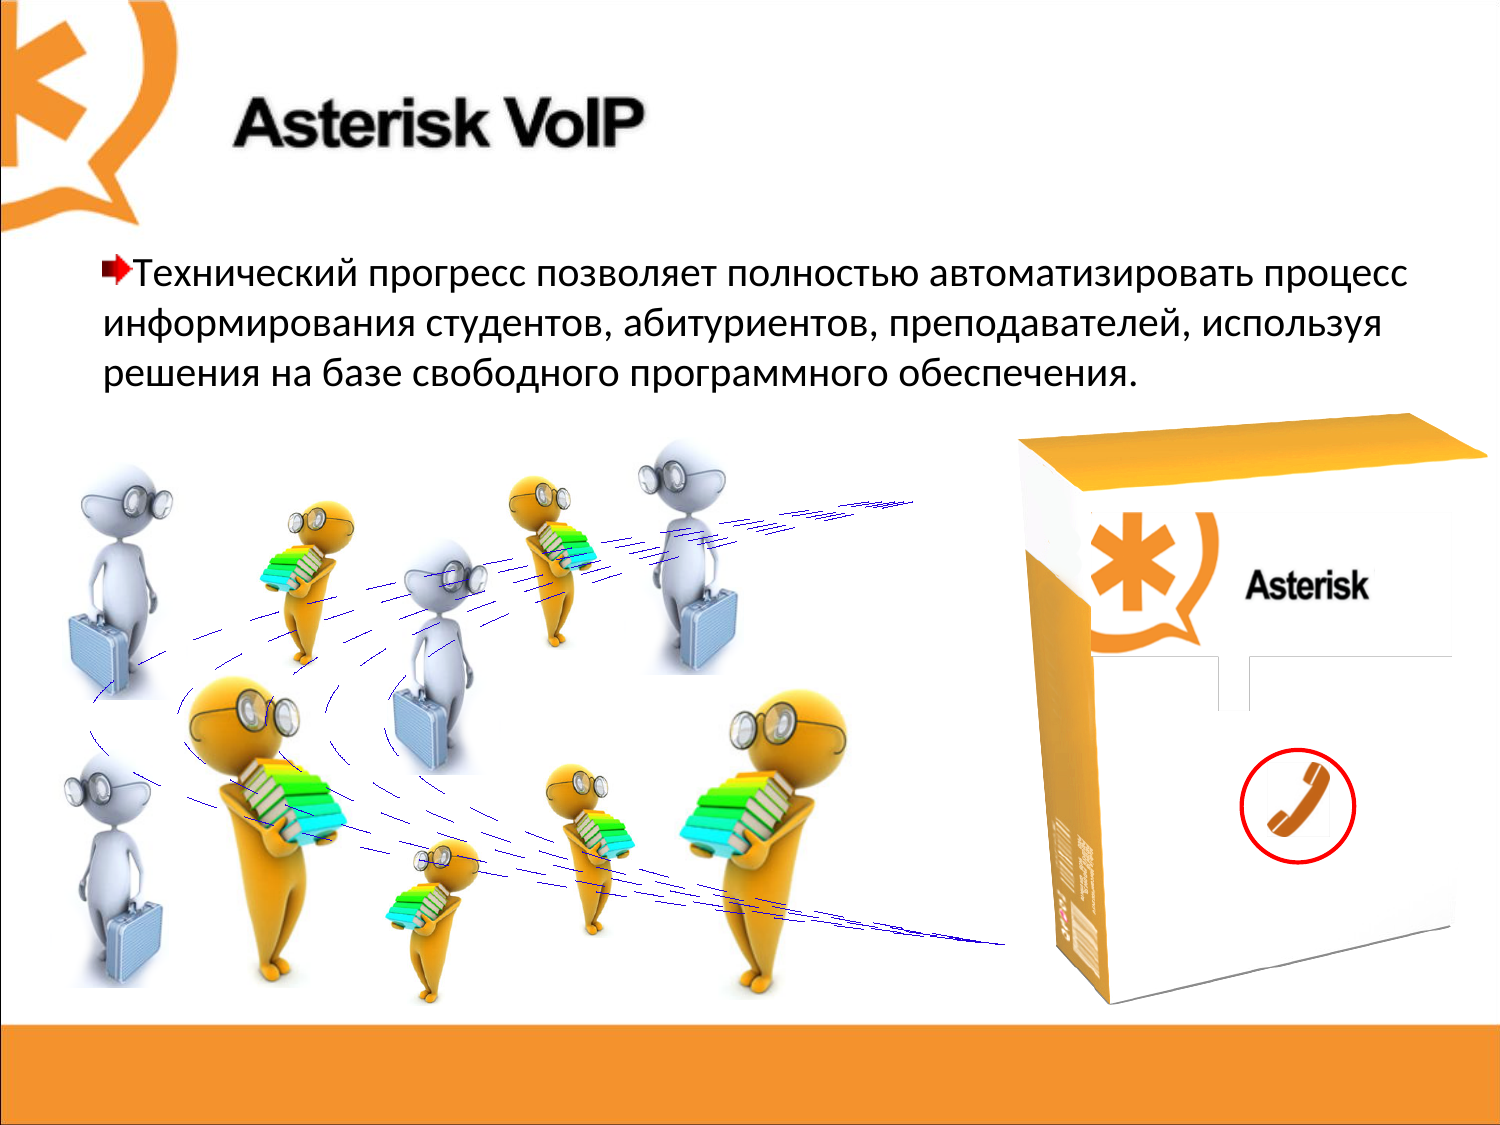

Технический прогресс позволяет полностью автоматизировать процесс информирования студентов, абитуриентов, преподавателей, используя решения на базе свободного программного обеспечения.
\